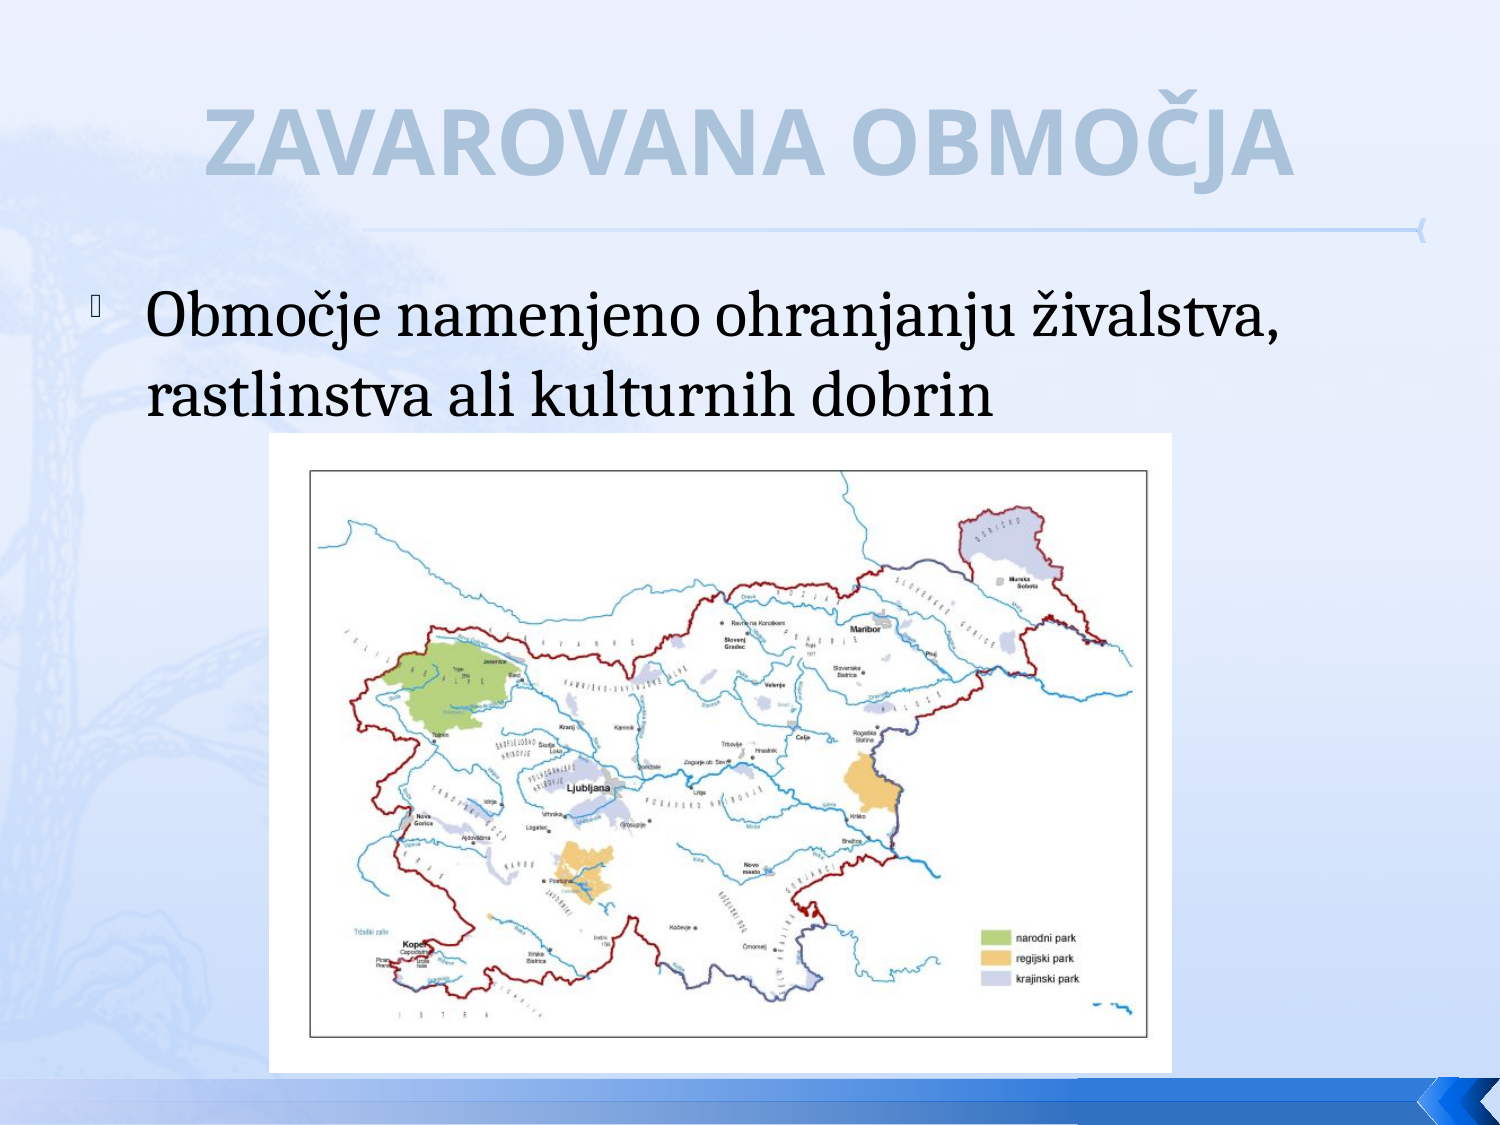

# ZAVAROVANA OBMOČJA
Območje namenjeno ohranjanju živalstva, rastlinstva ali kulturnih dobrin